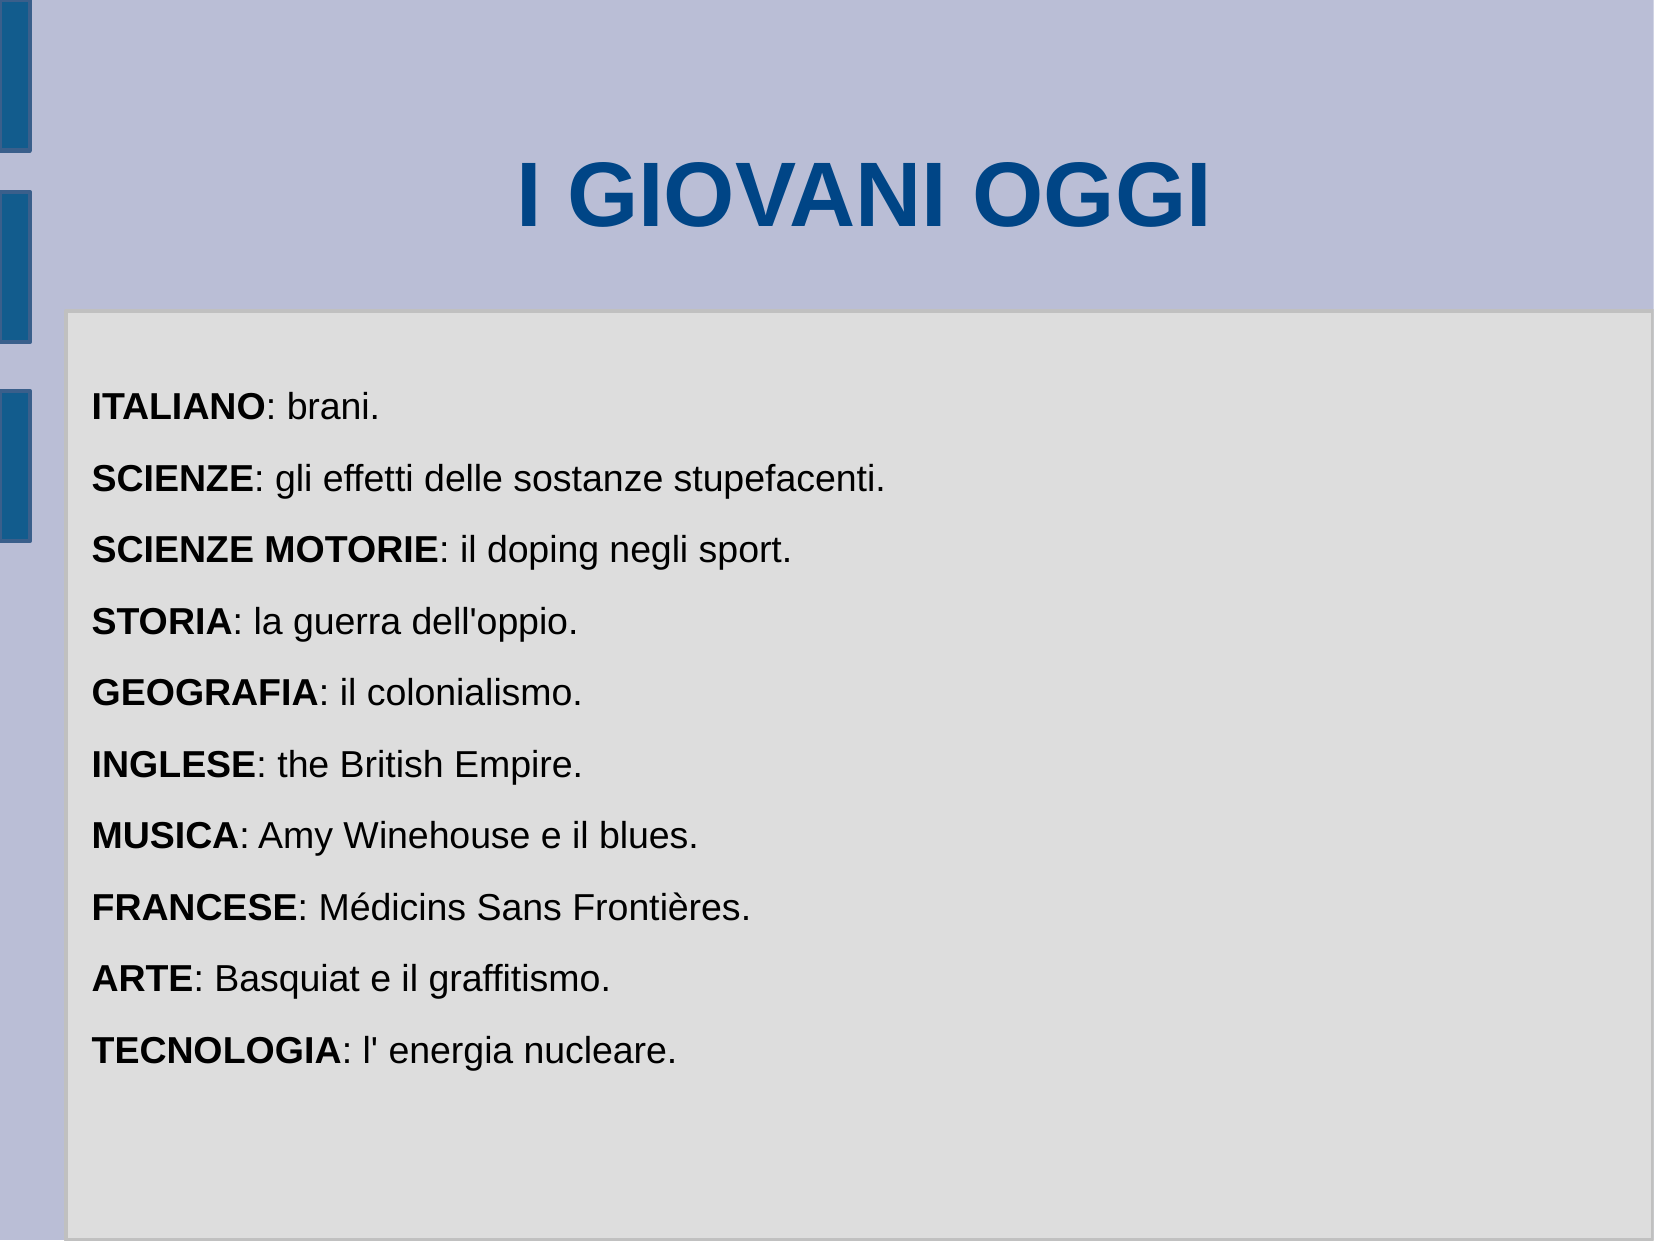

# I GIOVANI OGGI
ITALIANO: brani.
SCIENZE: gli effetti delle sostanze stupefacenti.
SCIENZE MOTORIE: il doping negli sport.
STORIA: la guerra dell'oppio.
GEOGRAFIA: il colonialismo.
INGLESE: the British Empire.
MUSICA: Amy Winehouse e il blues.
FRANCESE: Médicins Sans Frontières.
ARTE: Basquiat e il graffitismo.
TECNOLOGIA: l' energia nucleare.